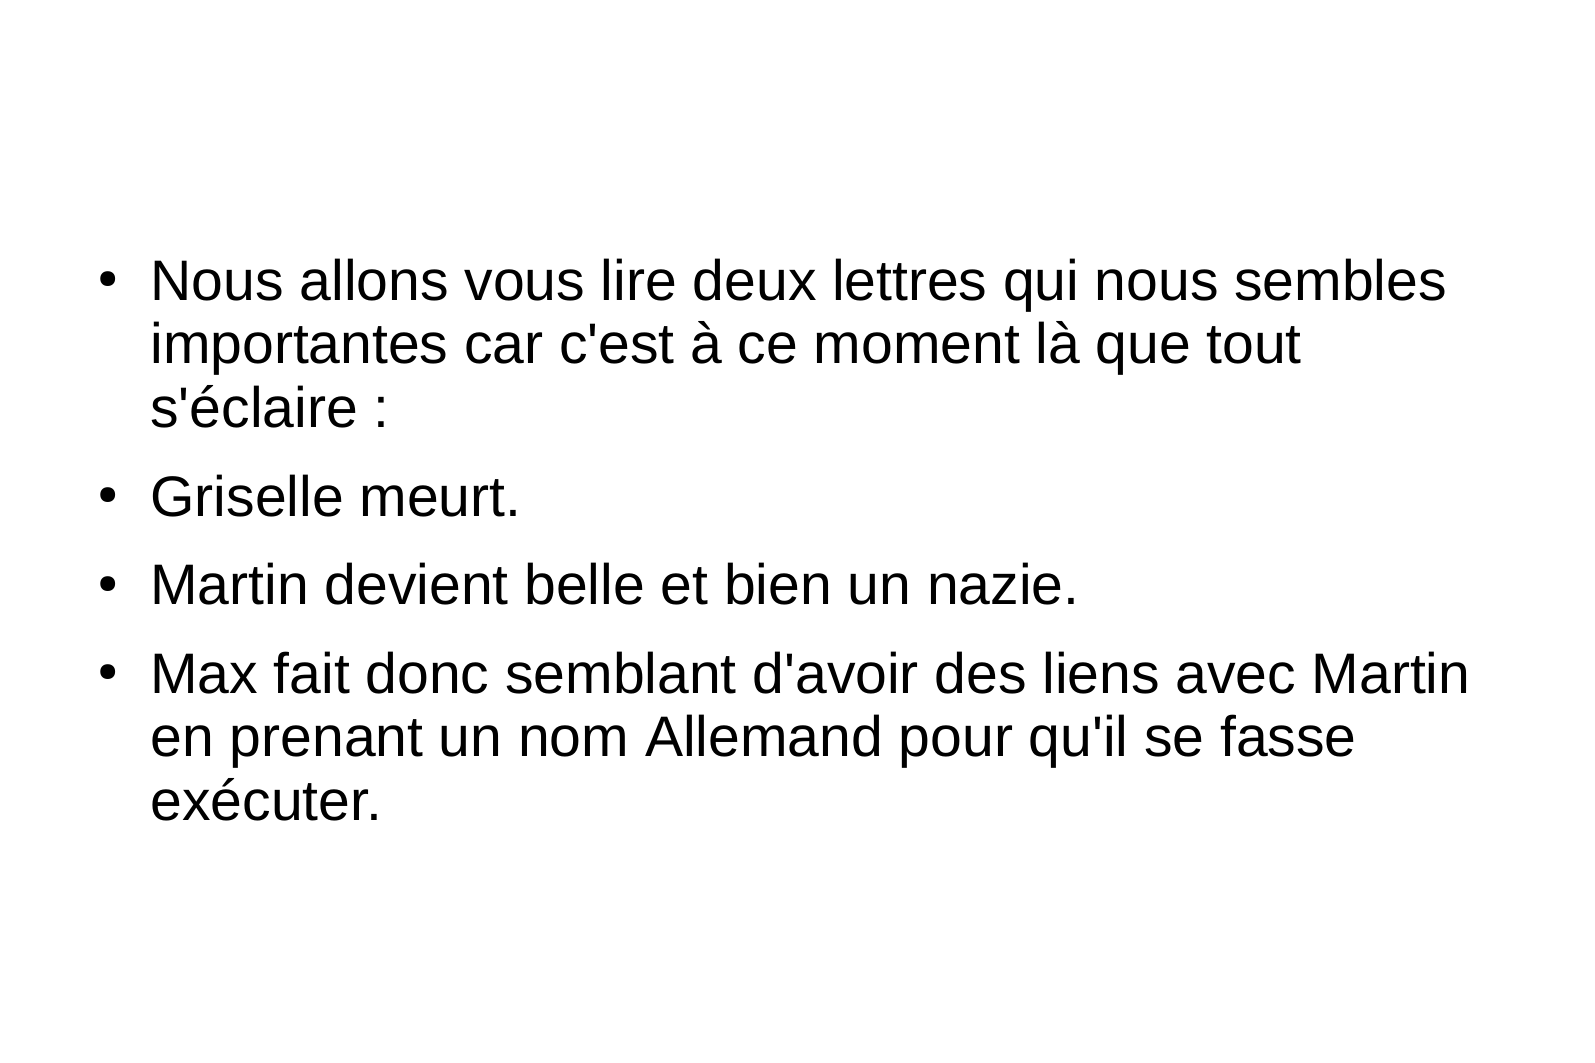

# Nous allons vous lire deux lettres qui nous sembles importantes car c'est à ce moment là que tout s'éclaire :
Griselle meurt.
Martin devient belle et bien un nazie.
Max fait donc semblant d'avoir des liens avec Martin en prenant un nom Allemand pour qu'il se fasse exécuter.